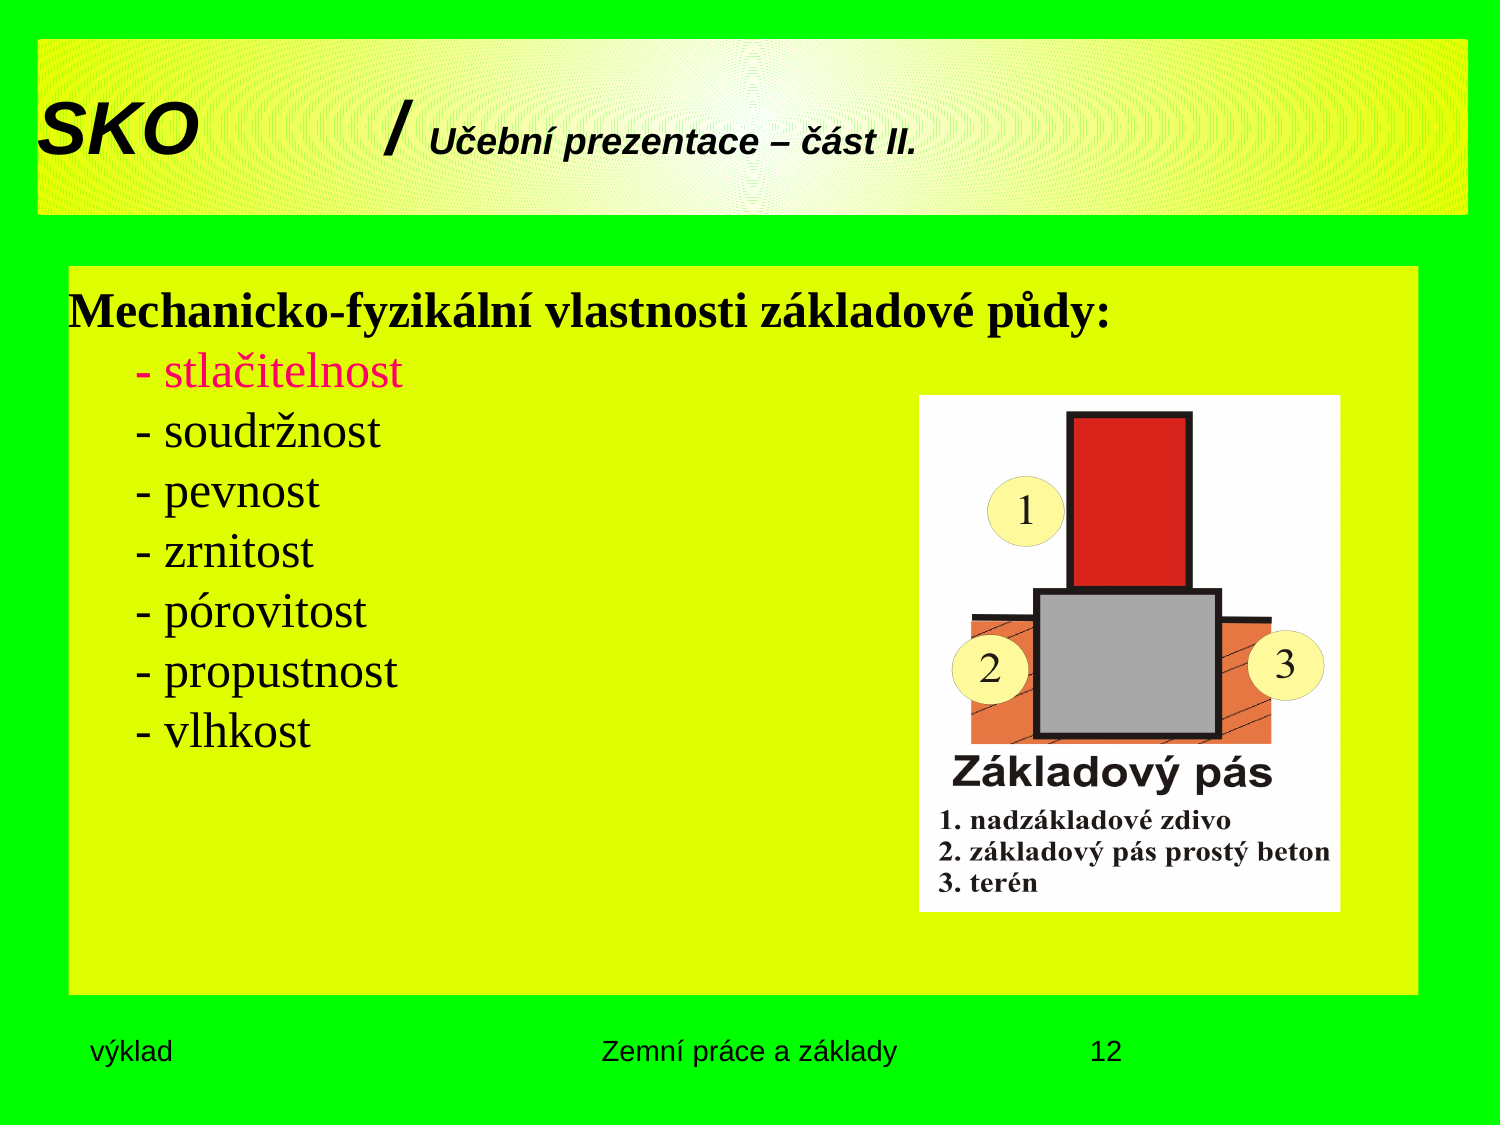

SKO / Učební prezentace – část II.
Mechanicko-fyzikální vlastnosti základové půdy:
	- stlačitelnost
	- soudržnost
	- pevnost
	- zrnitost
	- pórovitost
	- propustnost
	- vlhkost
výklad
Zemní práce a základy